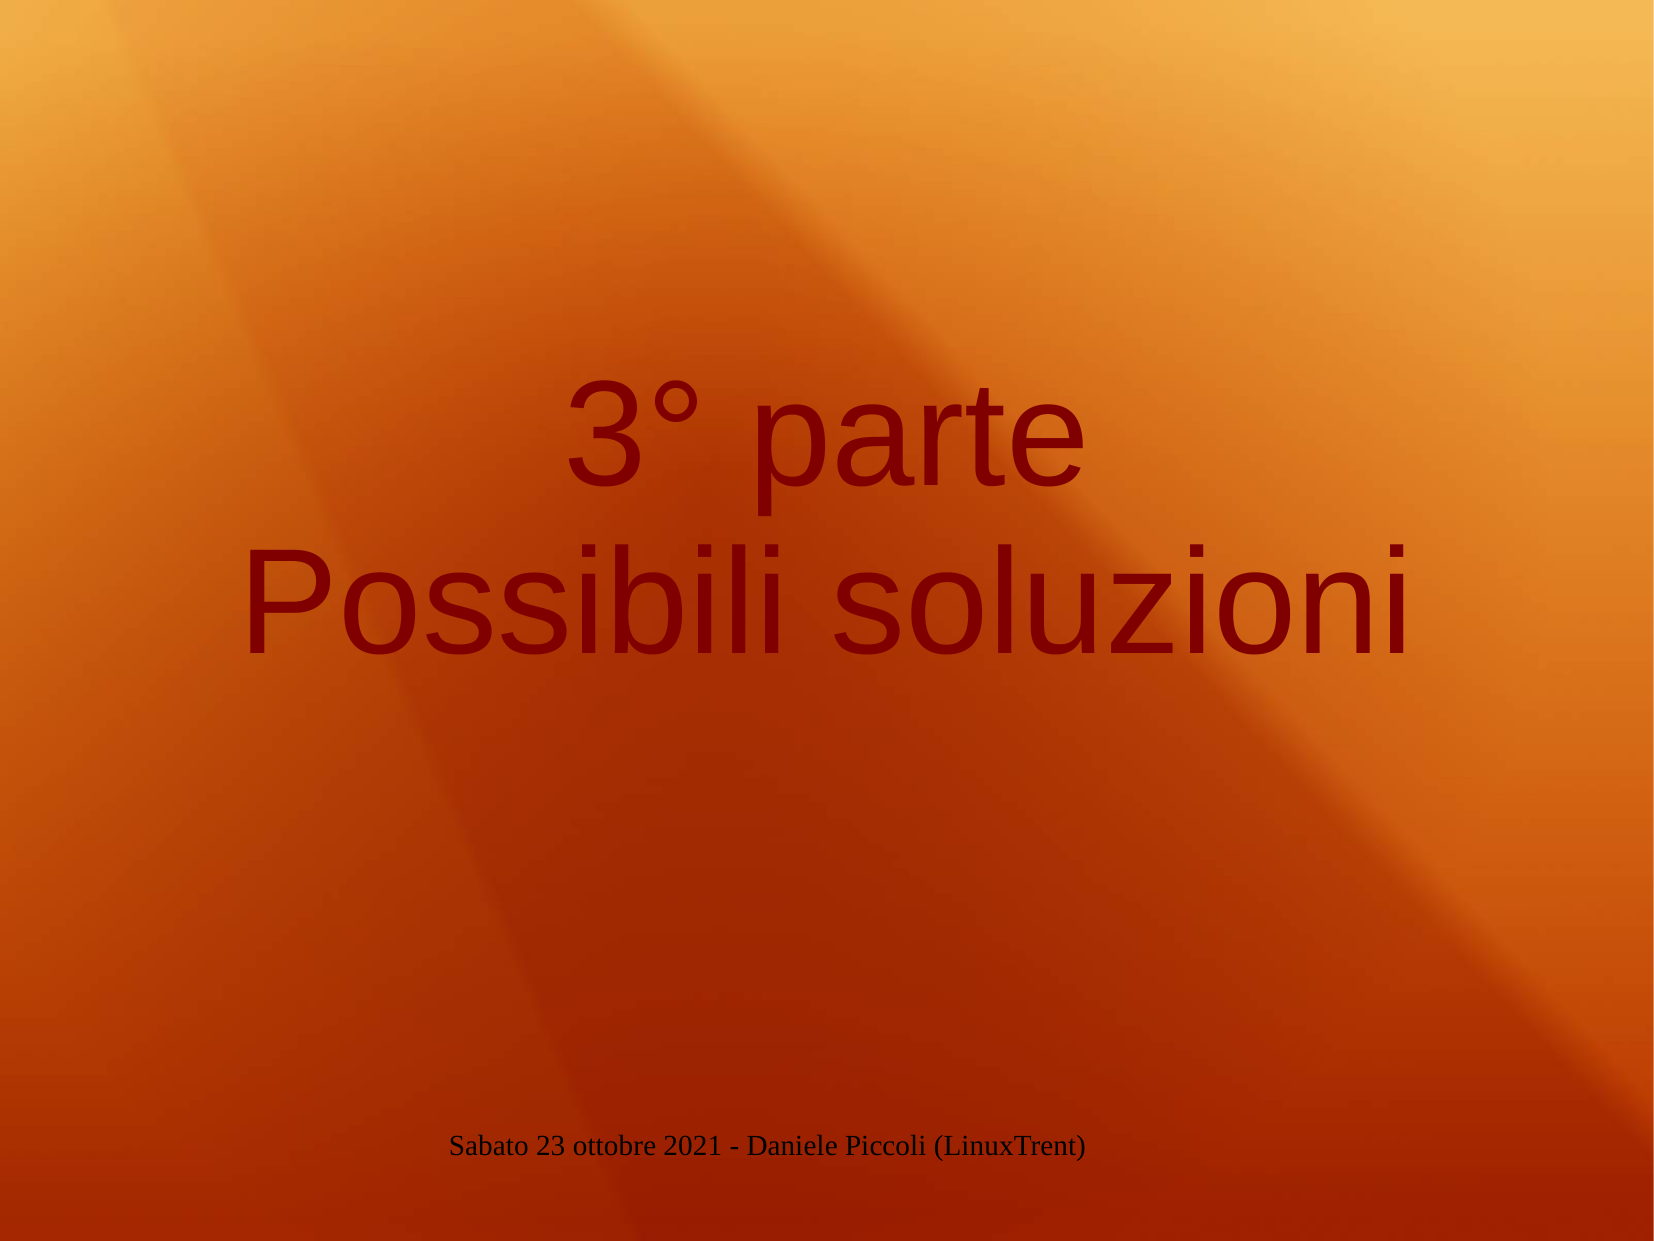

# 3° parte Possibili soluzioni
Sabato 23 ottobre 2021 - Daniele Piccoli (LinuxTrent)